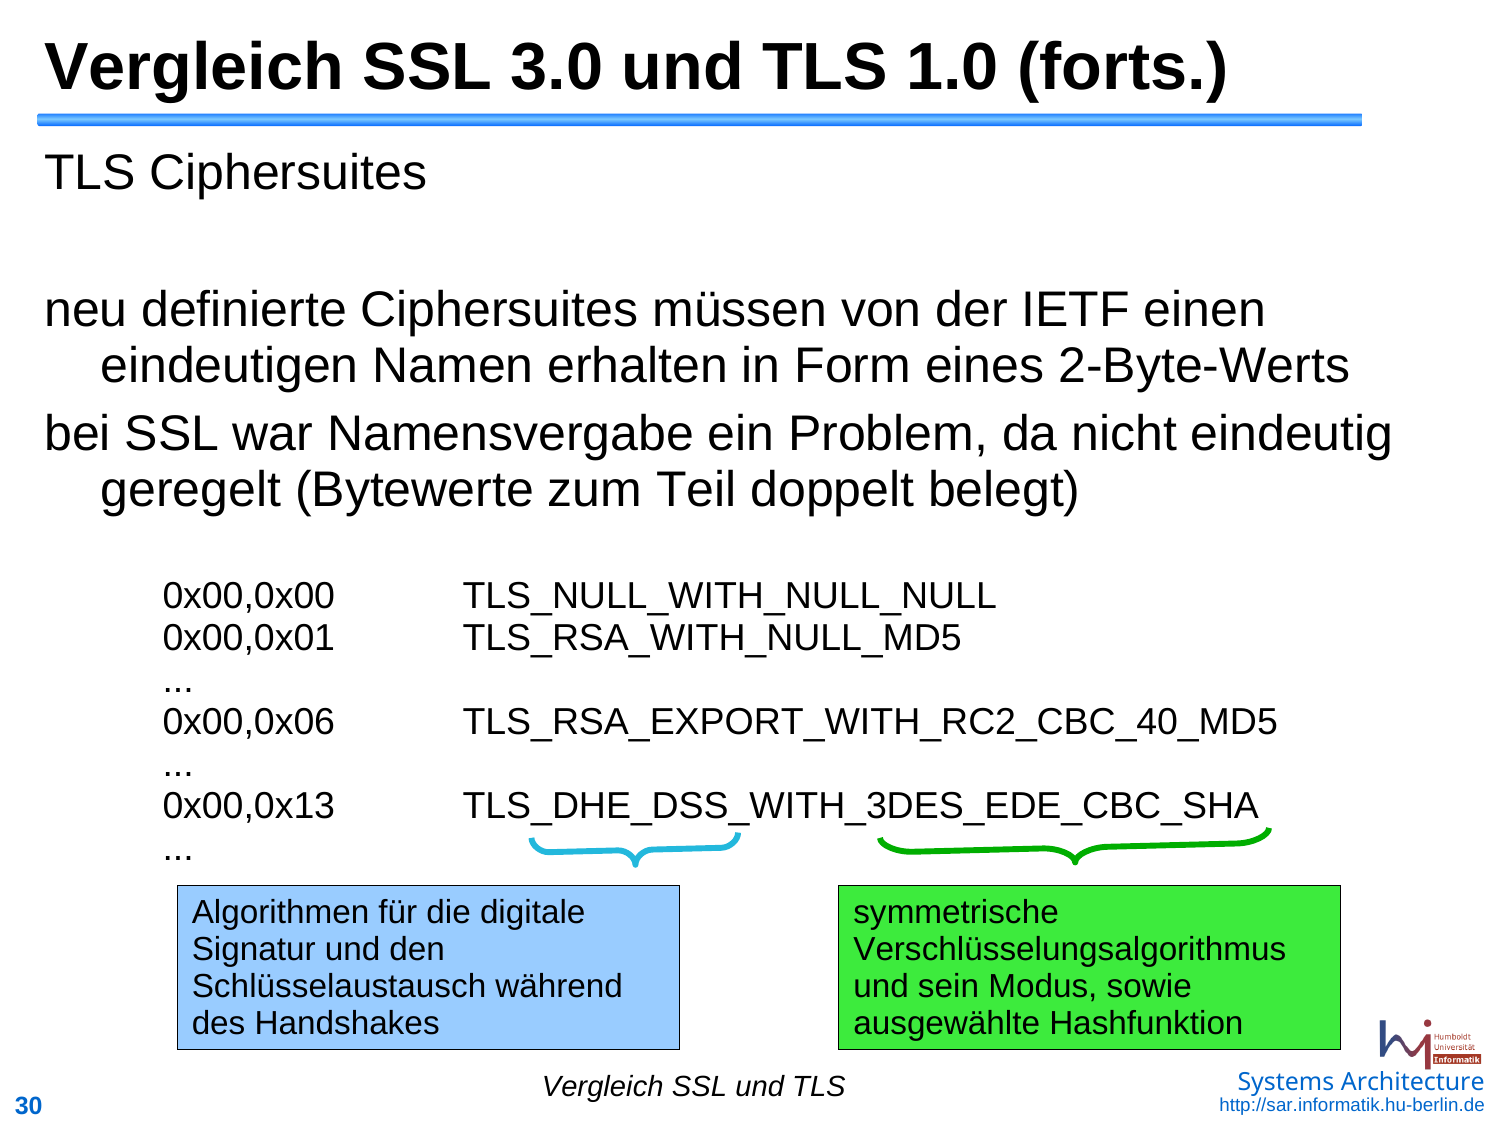

# Vergleich SSL 3.0 und TLS 1.0 (forts.)
TLS Ciphersuites
neu definierte Ciphersuites müssen von der IETF einen eindeutigen Namen erhalten in Form eines 2-Byte-Werts
bei SSL war Namensvergabe ein Problem, da nicht eindeutig geregelt (Bytewerte zum Teil doppelt belegt)
0x00,0x00	TLS_NULL_WITH_NULL_NULL
0x00,0x01	TLS_RSA_WITH_NULL_MD5
...
0x00,0x06	TLS_RSA_EXPORT_WITH_RC2_CBC_40_MD5
...
0x00,0x13	TLS_DHE_DSS_WITH_3DES_EDE_CBC_SHA
...
Algorithmen für die digitale Signatur und den Schlüsselaustausch während des Handshakes
symmetrische Verschlüsselungsalgorithmus und sein Modus, sowie ausgewählte Hashfunktion
Vergleich SSL und TLS